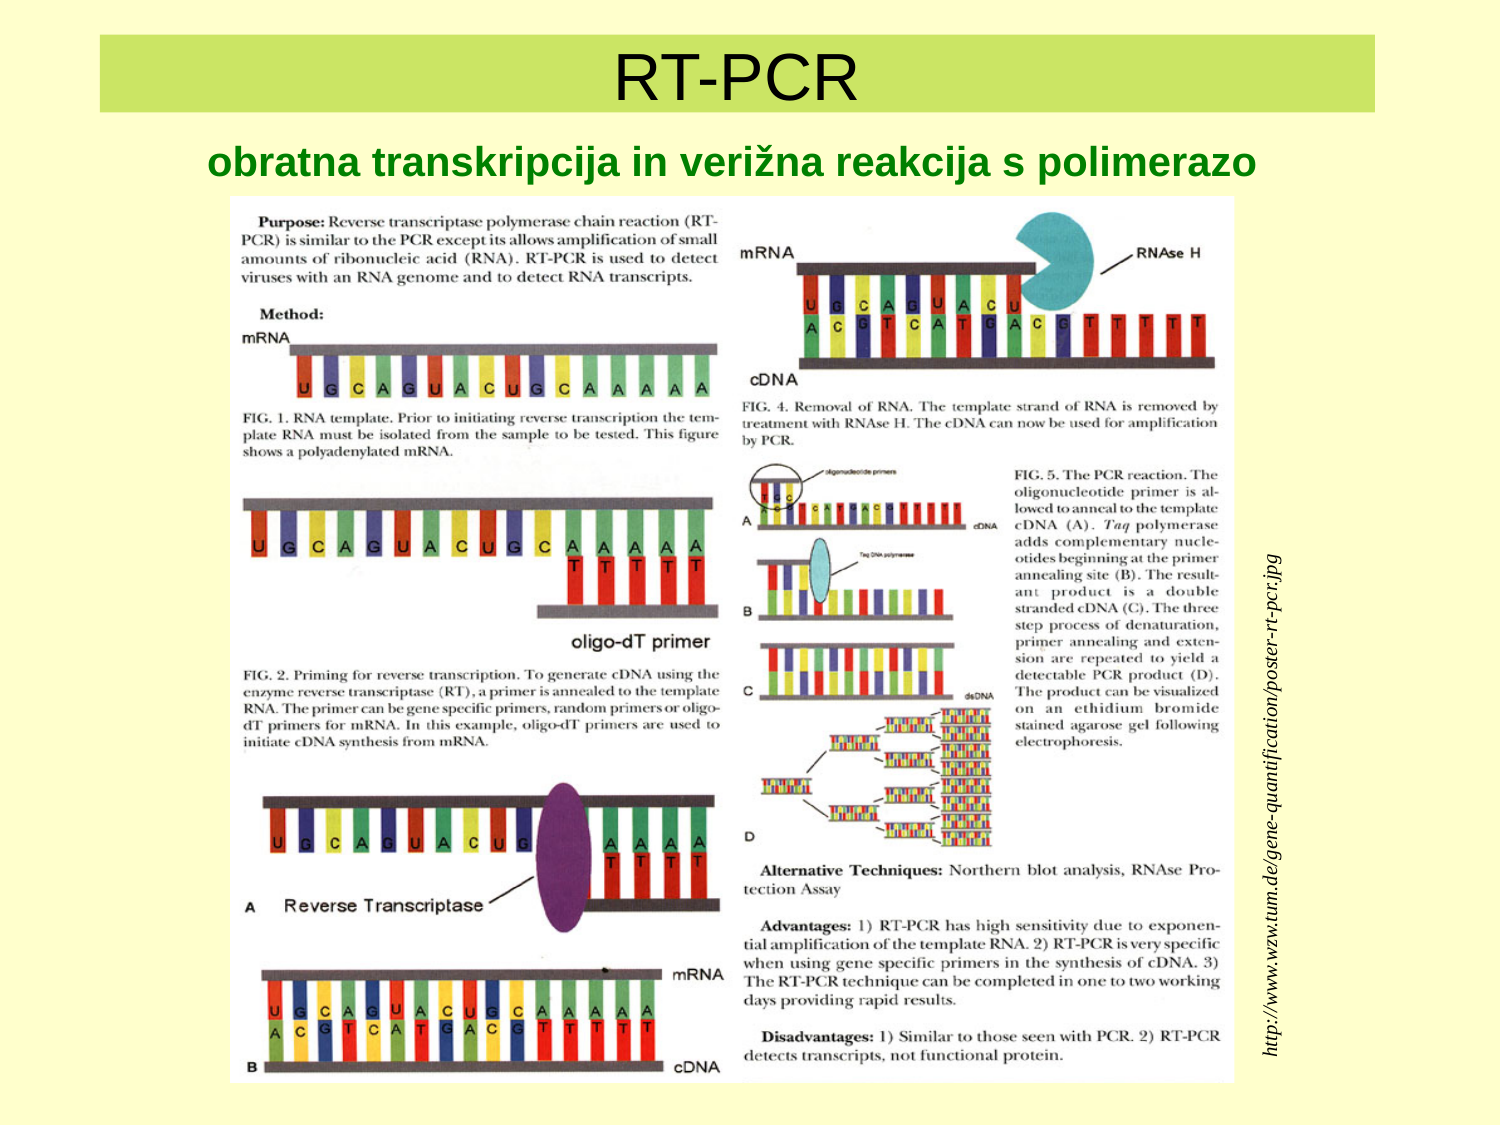

# RT-PCR
obratna transkripcija in verižna reakcija s polimerazo
http://www.wzw.tum.de/gene-quantification/poster-rt-pcr.jpg